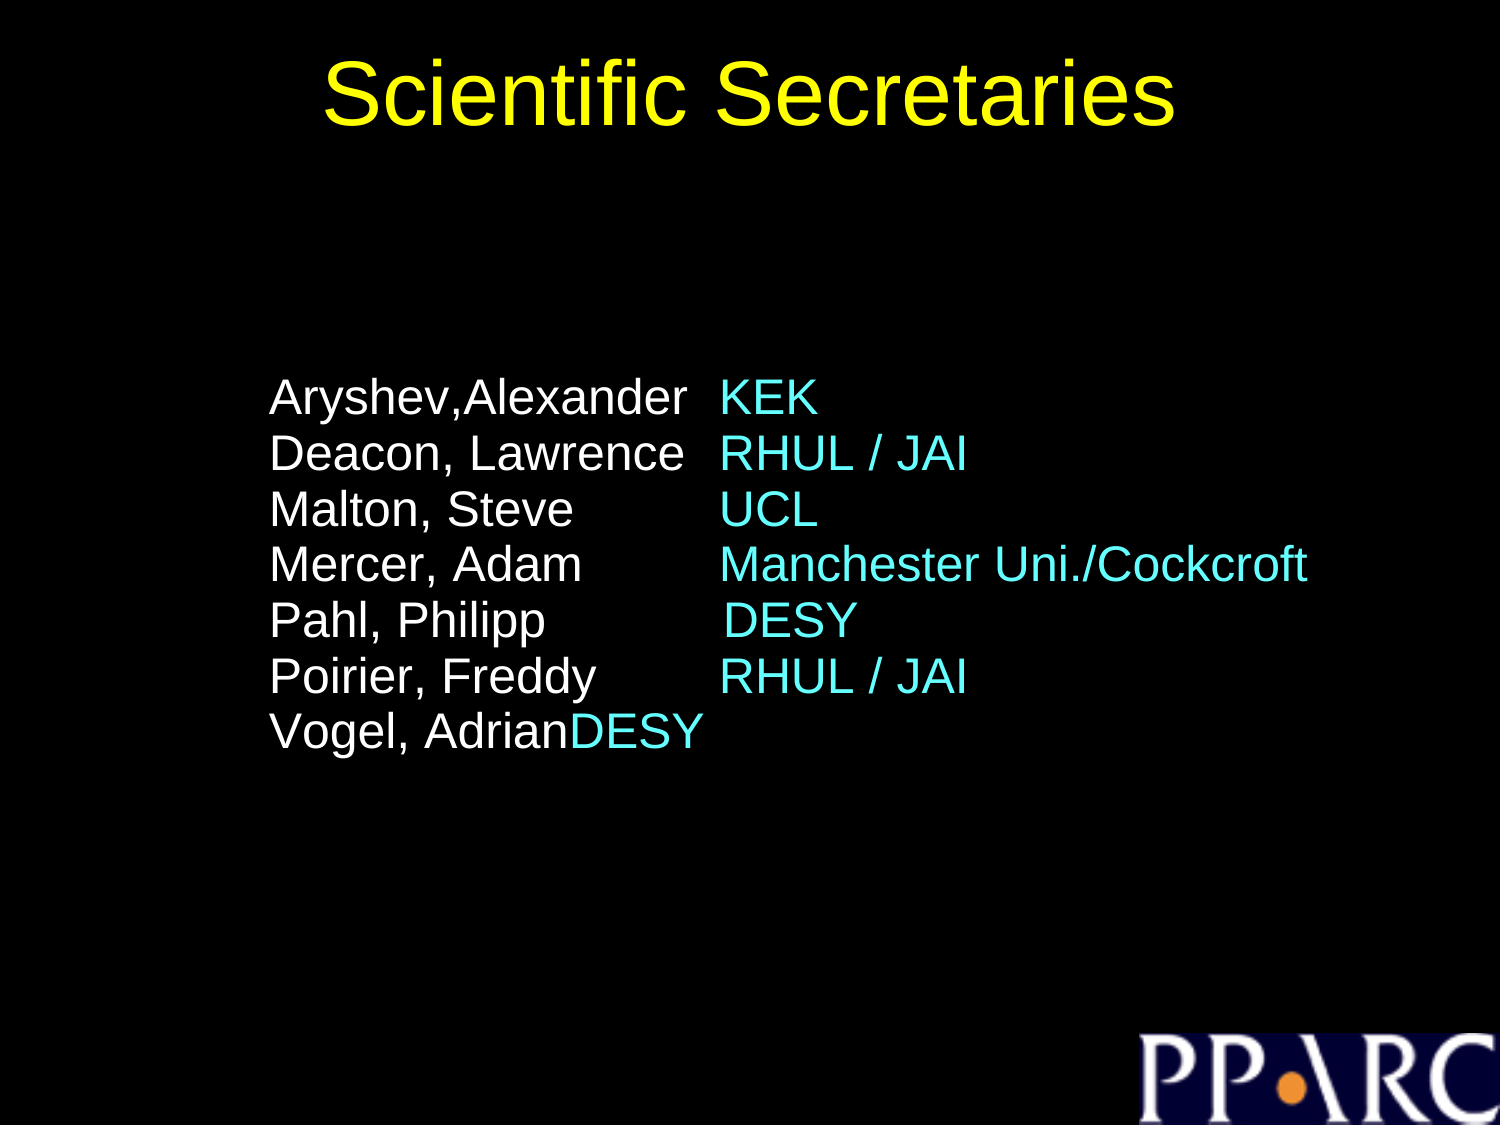

# Scientific Secretaries
Aryshev,Alexander	KEK
Deacon, Lawrence	RHUL / JAI
Malton, Steve	UCL
Mercer, Adam	Manchester Uni./Cockcroft
Pahl, Philipp	 DESY
Poirier, Freddy	RHUL / JAI
Vogel, Adrian	DESY